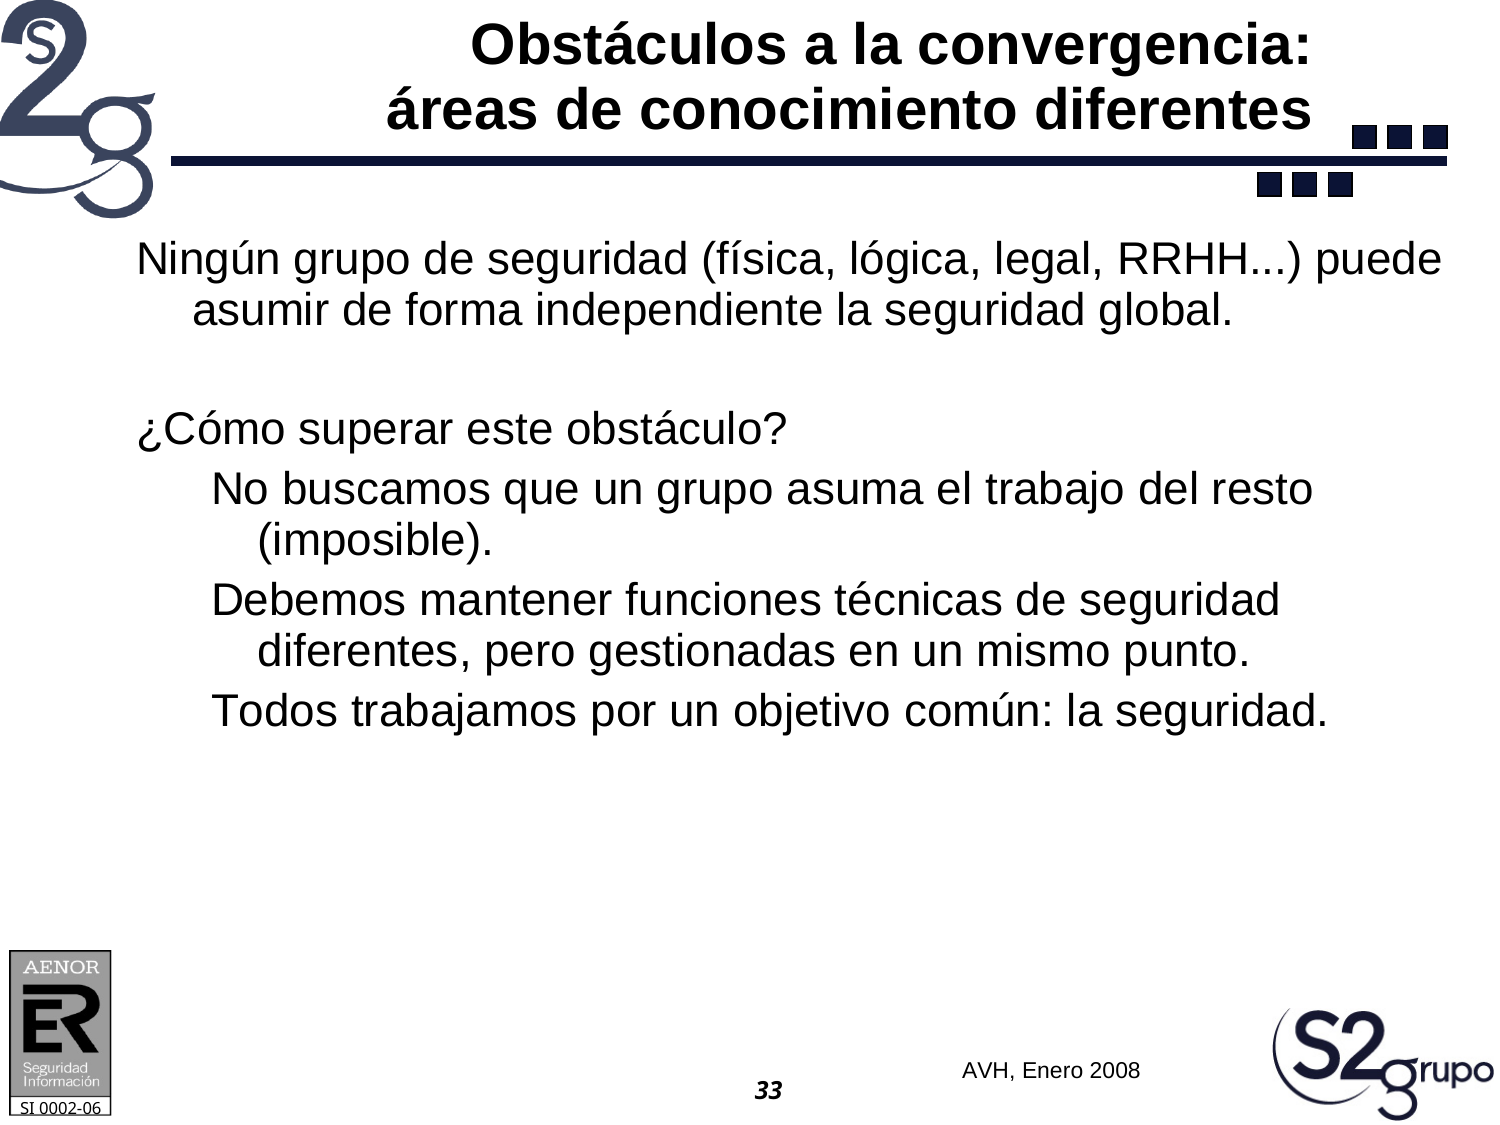

# Obstáculos a la convergencia: áreas de conocimiento diferentes
Ningún grupo de seguridad (física, lógica, legal, RRHH...) puede asumir de forma independiente la seguridad global.
¿Cómo superar este obstáculo?
No buscamos que un grupo asuma el trabajo del resto (imposible).
Debemos mantener funciones técnicas de seguridad diferentes, pero gestionadas en un mismo punto.
Todos trabajamos por un objetivo común: la seguridad.
AVH, Enero 2008